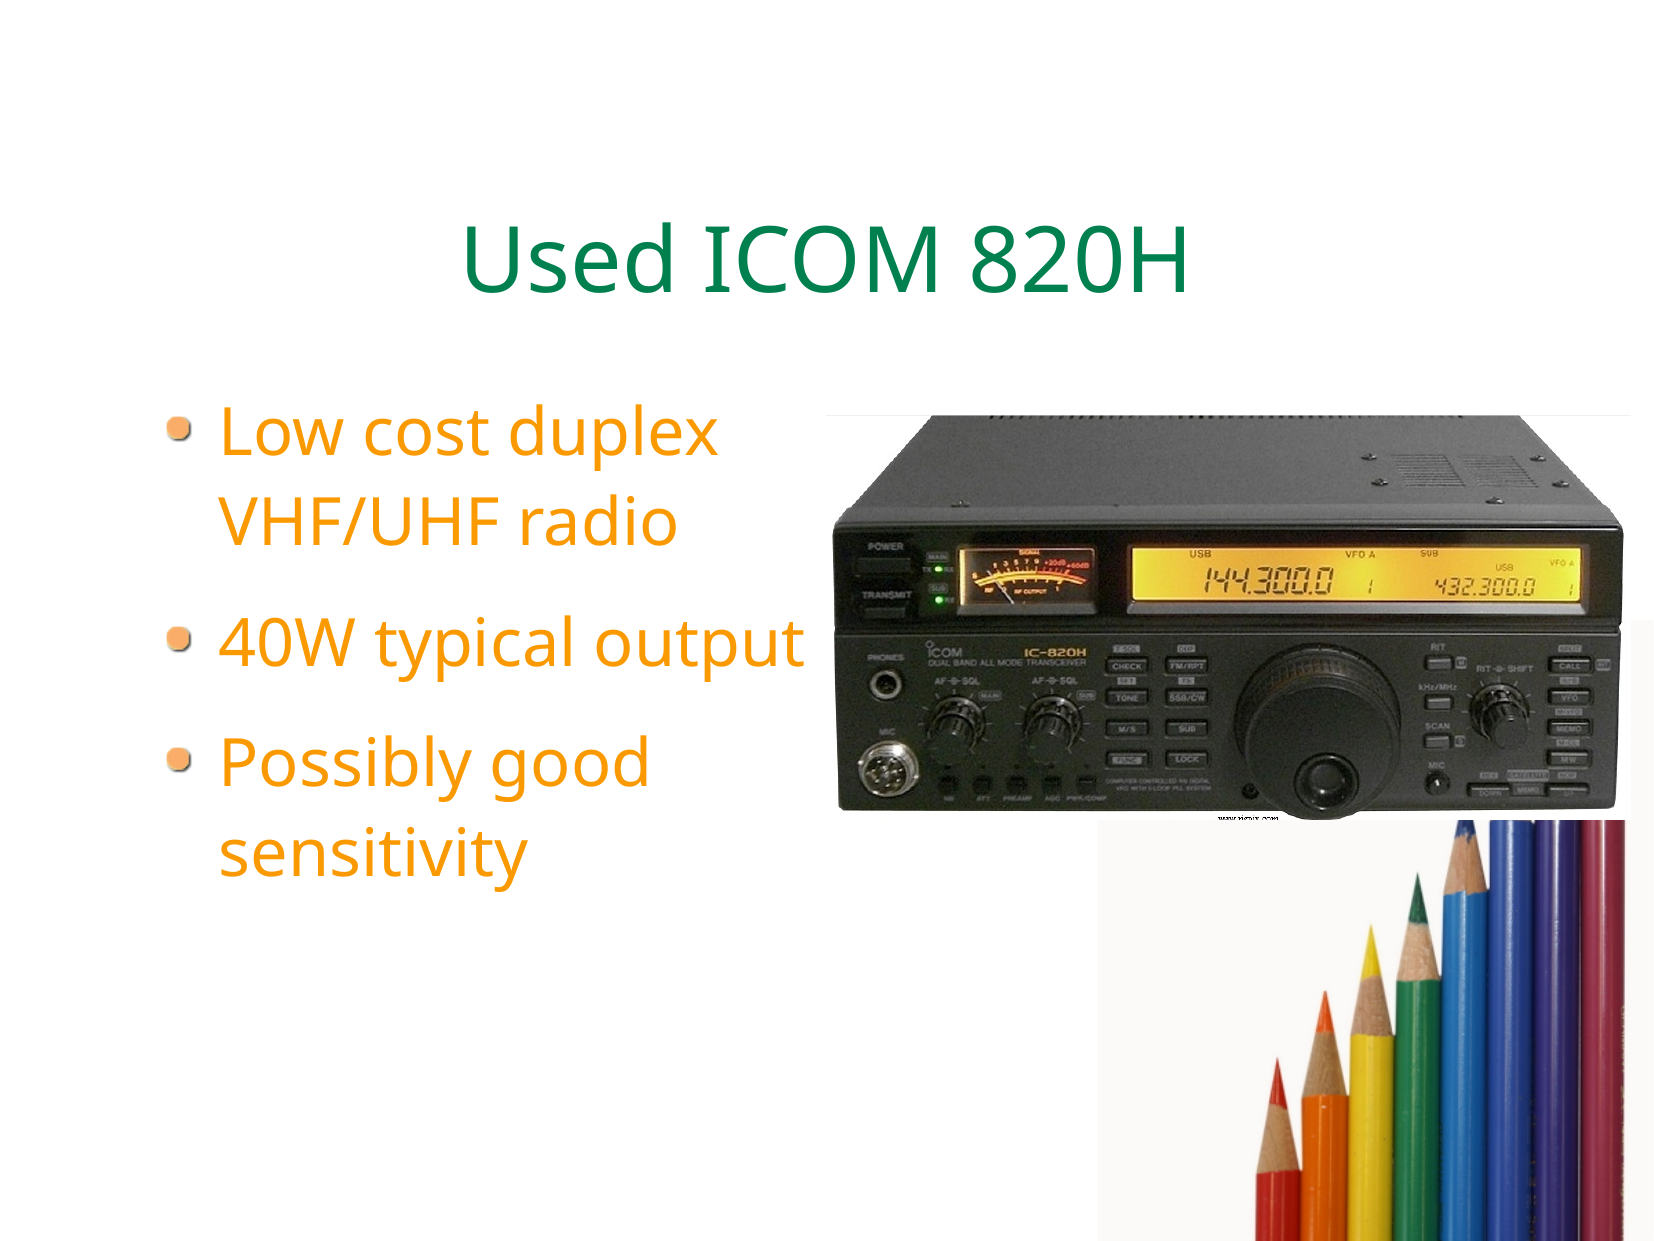

# Used ICOM 820H
Low cost duplex VHF/UHF radio
40W typical output
Possibly good sensitivity